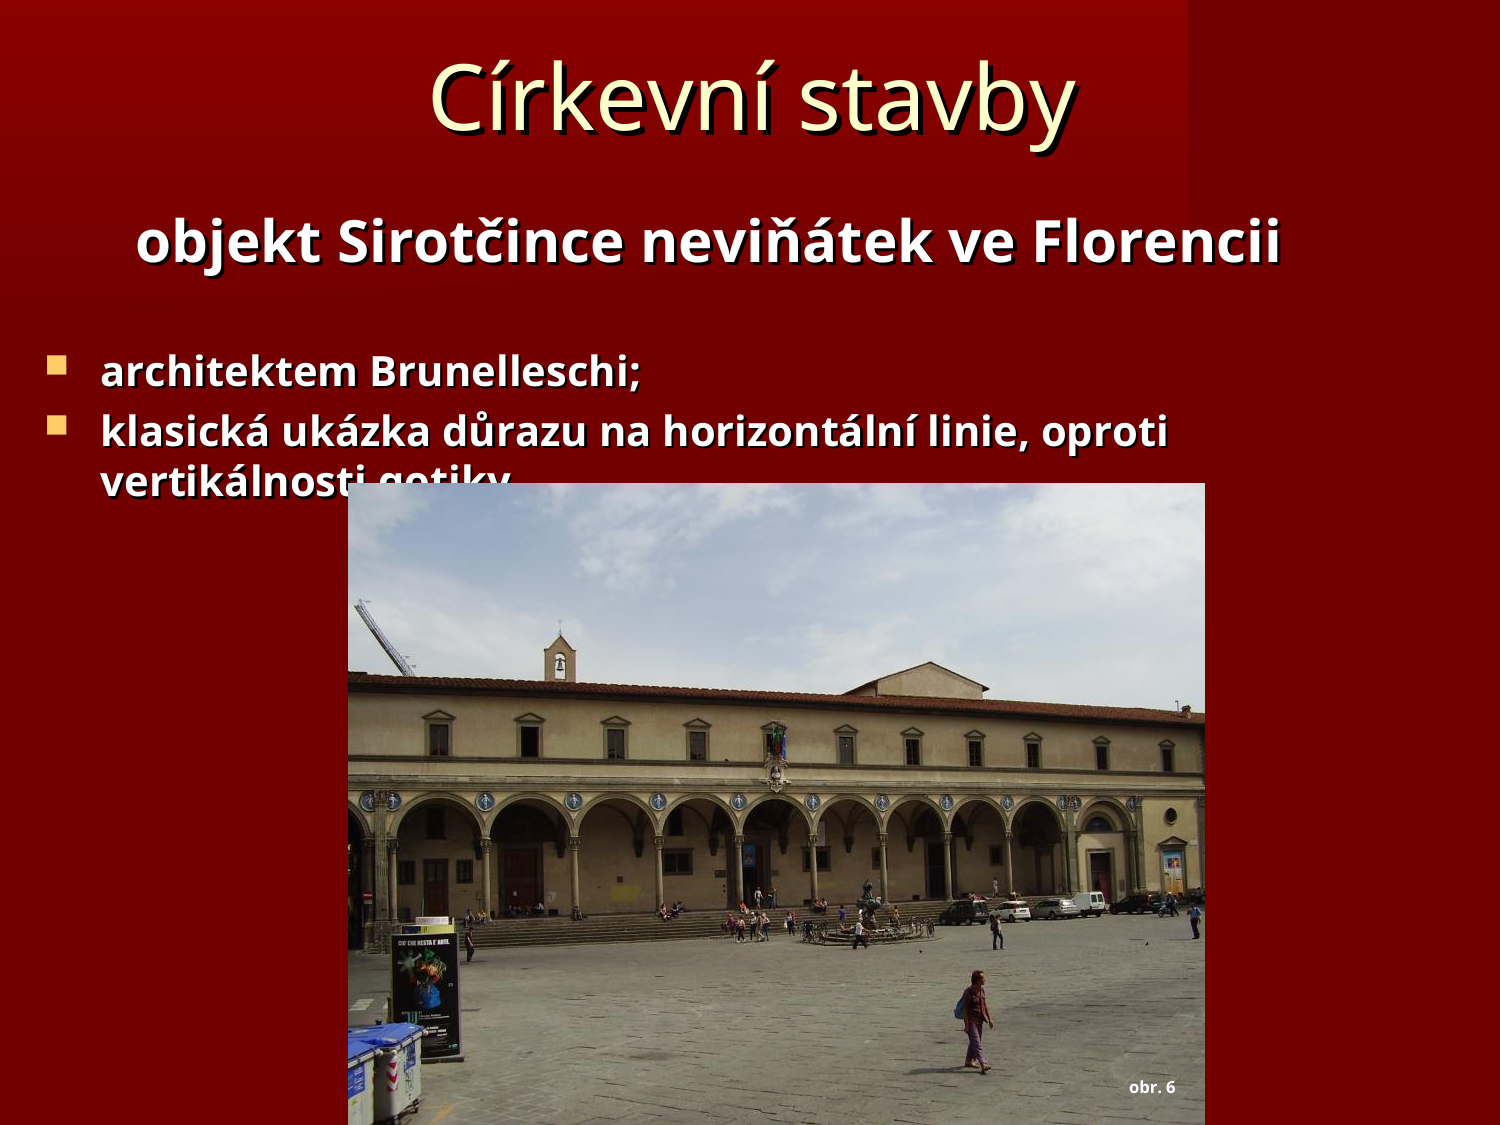

# Církevní stavby
 objekt Sirotčince neviňátek ve Florencii
architektem Brunelleschi;
klasická ukázka důrazu na horizontální linie, oproti vertikálnosti gotiky.
obr. 6